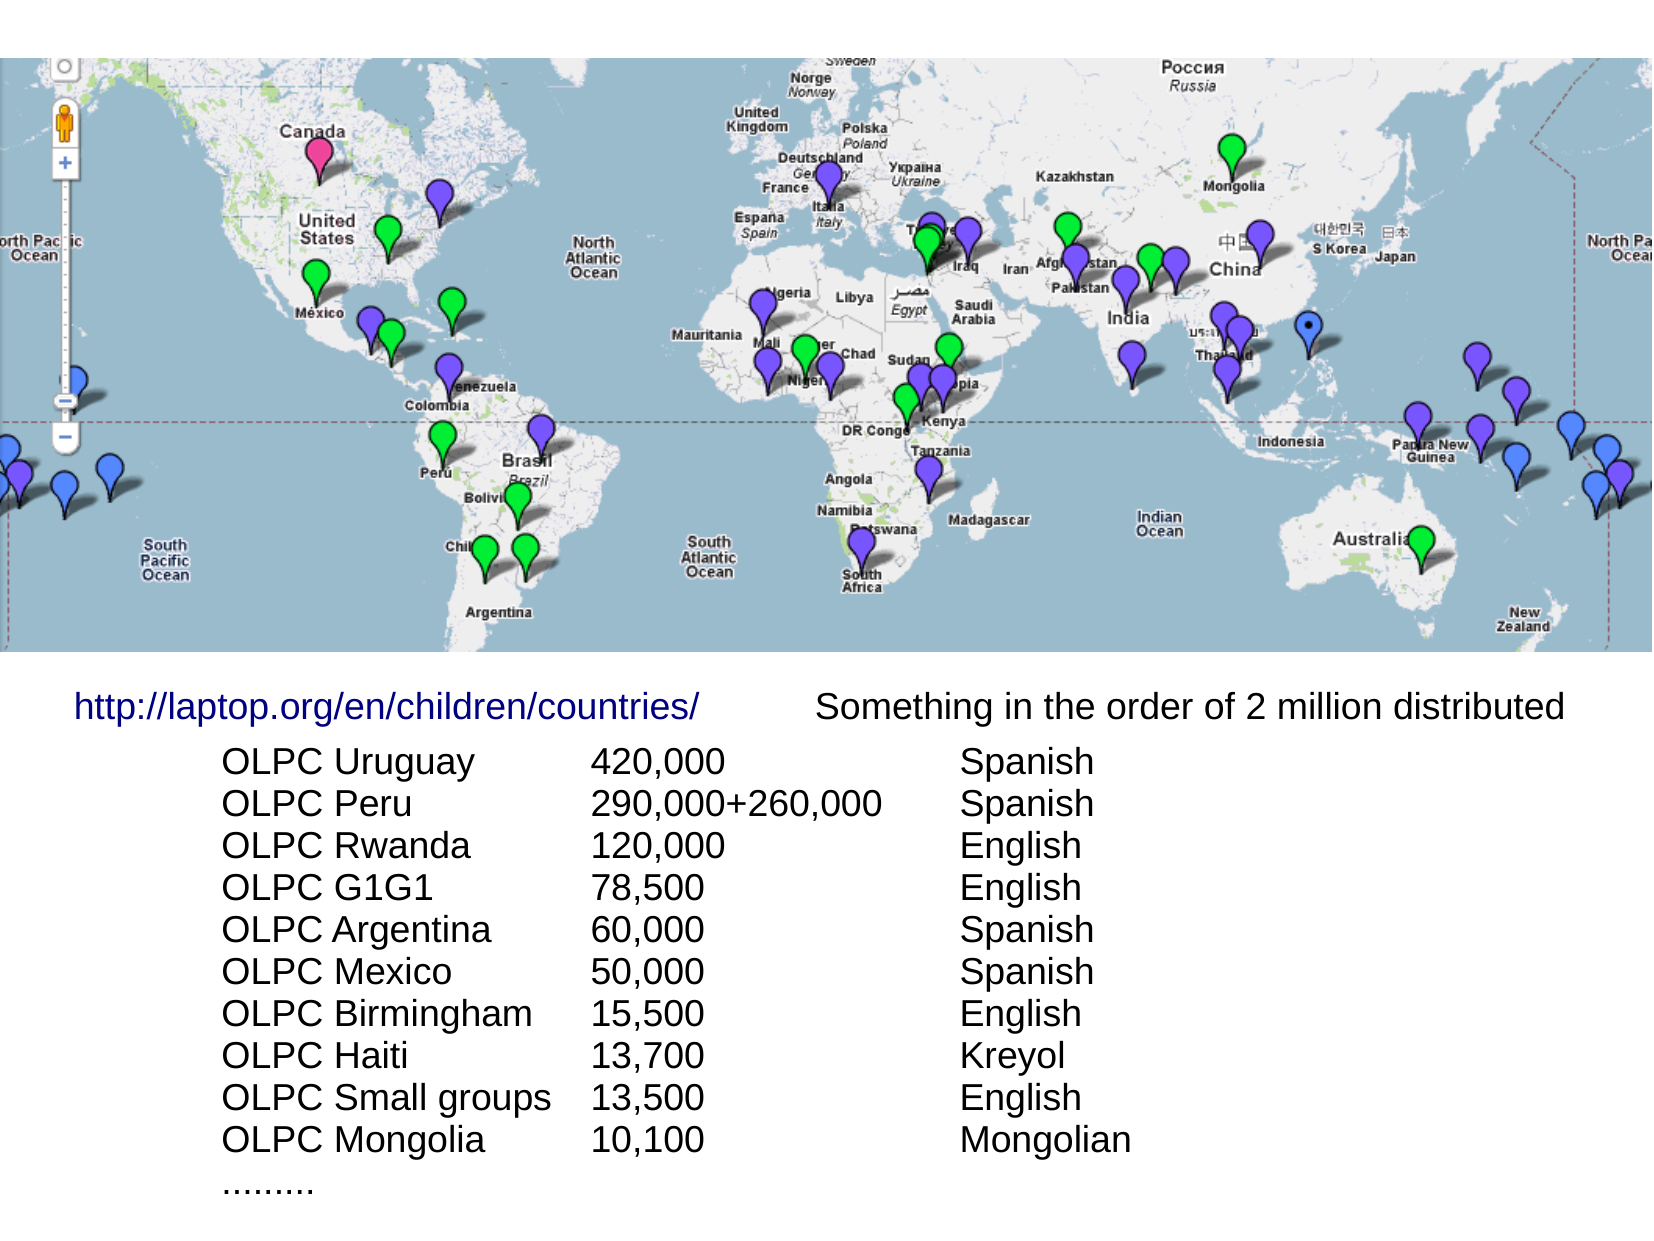

http://laptop.org/en/children/countries/ Something in the order of 2 million distributed
OLPC Uruguay 		420,000 			Spanish
OLPC Peru 			290,000+260,000 	Spanish
OLPC Rwanda 		120,000 				English
OLPC G1G1 		78,500 				English
OLPC Argentina 		60,000 				Spanish
OLPC Mexico 		50,000 				Spanish
OLPC Birmingham 	15,500 				English
OLPC Haiti 			13,700				Kreyol
OLPC Small groups 	13,500				English
OLPC Mongolia 		10,100				Mongolian
.........